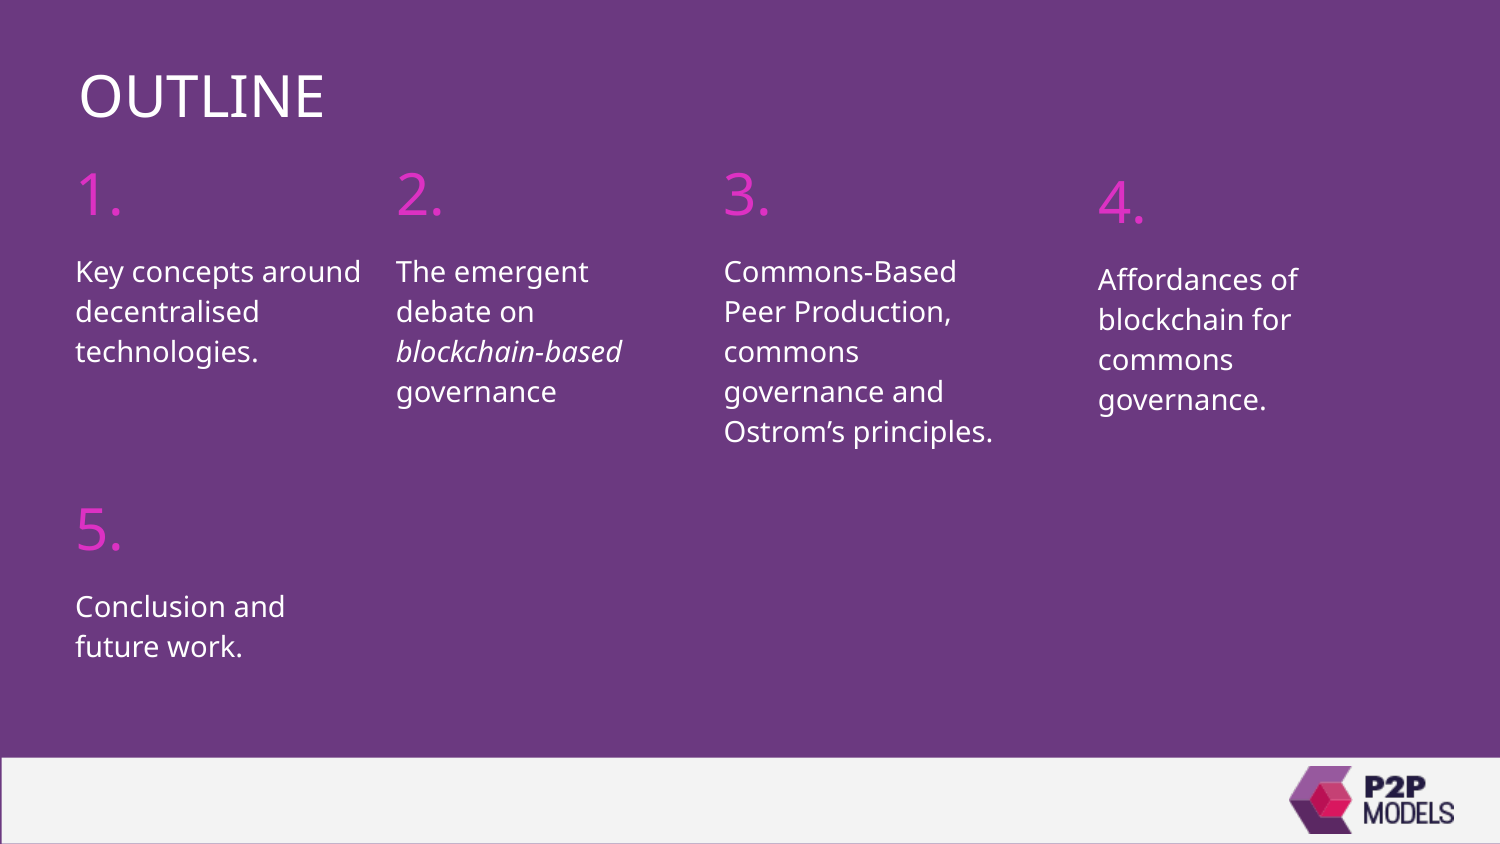

# OUTLINE
1.
2.
3.
4.
Key concepts around decentralised technologies.
The emergent debate on blockchain-based governance
Commons-Based Peer Production, commons governance and Ostrom’s principles.
Affordances of blockchain for commons governance.
5.
Conclusion and future work.